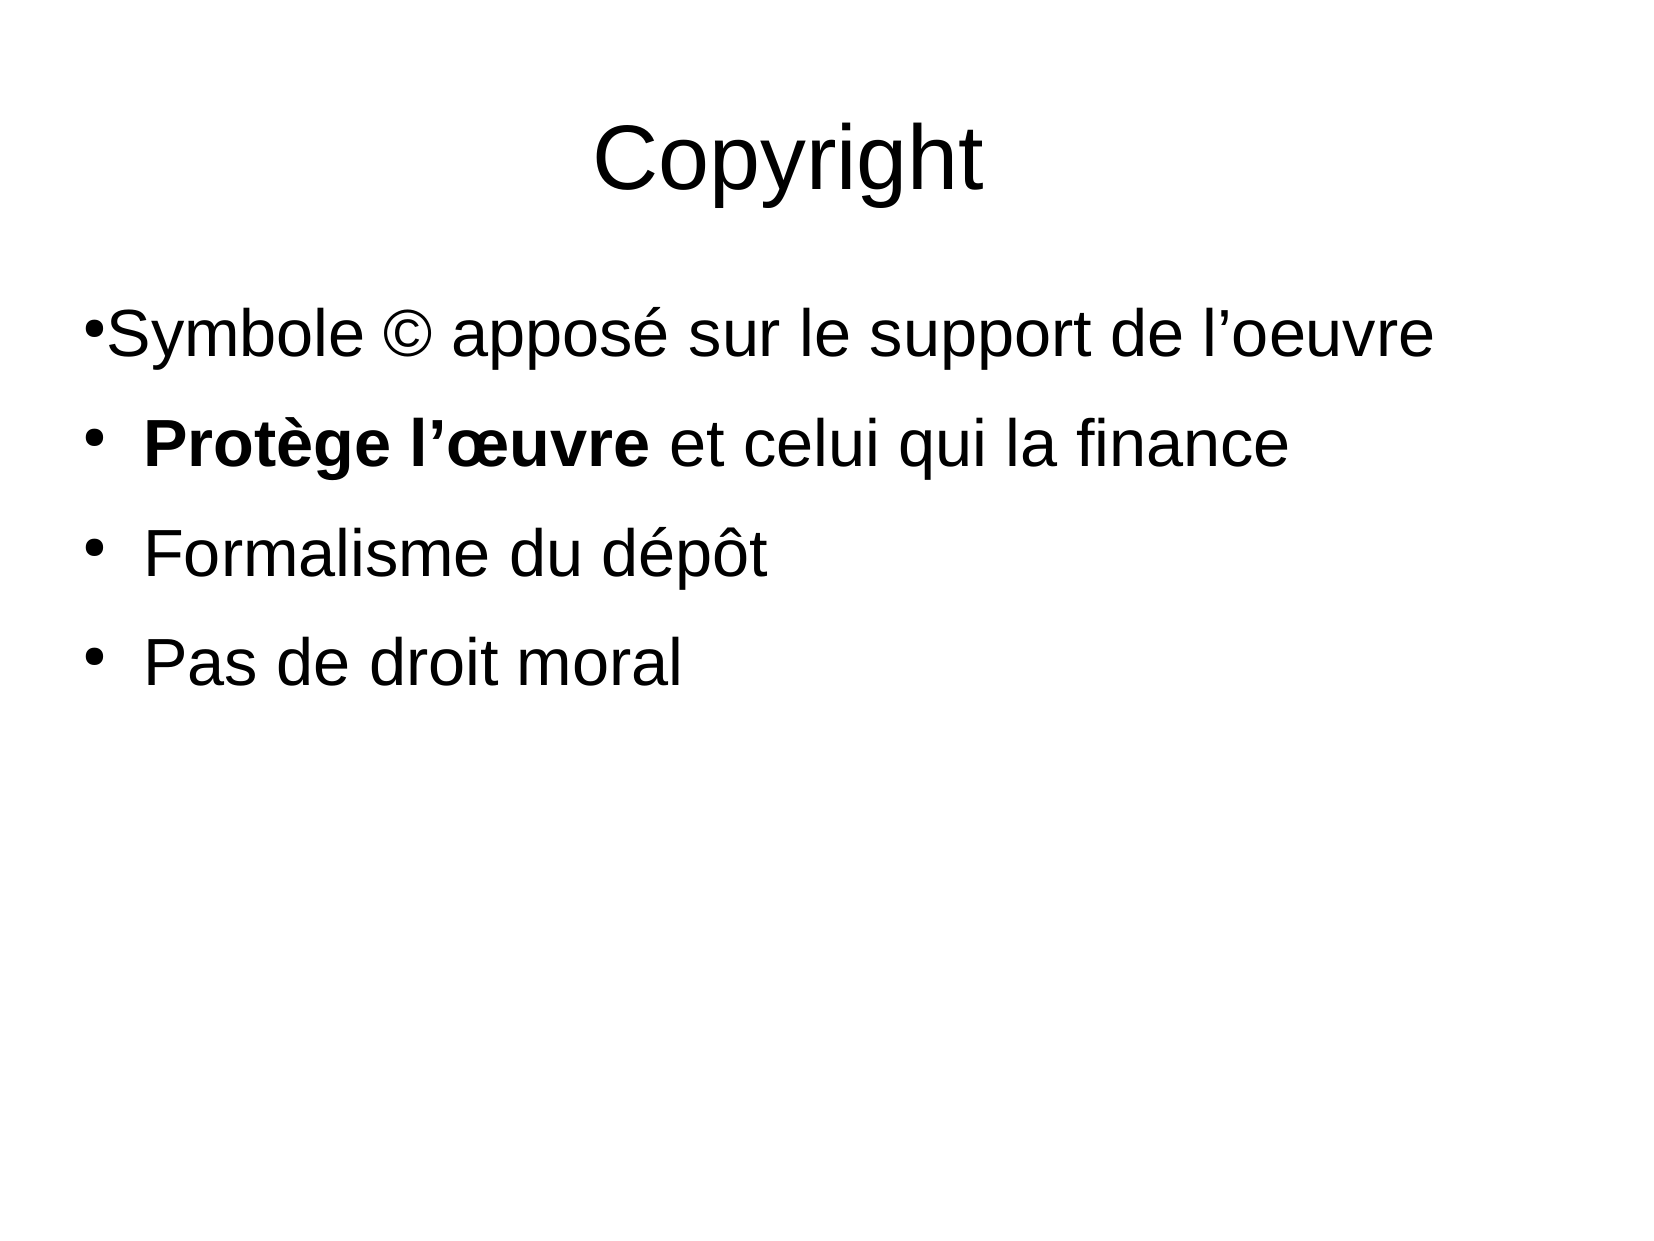

# Copyright
Symbole © apposé sur le support de l’oeuvre
 Protège l’œuvre et celui qui la finance
 Formalisme du dépôt
 Pas de droit moral